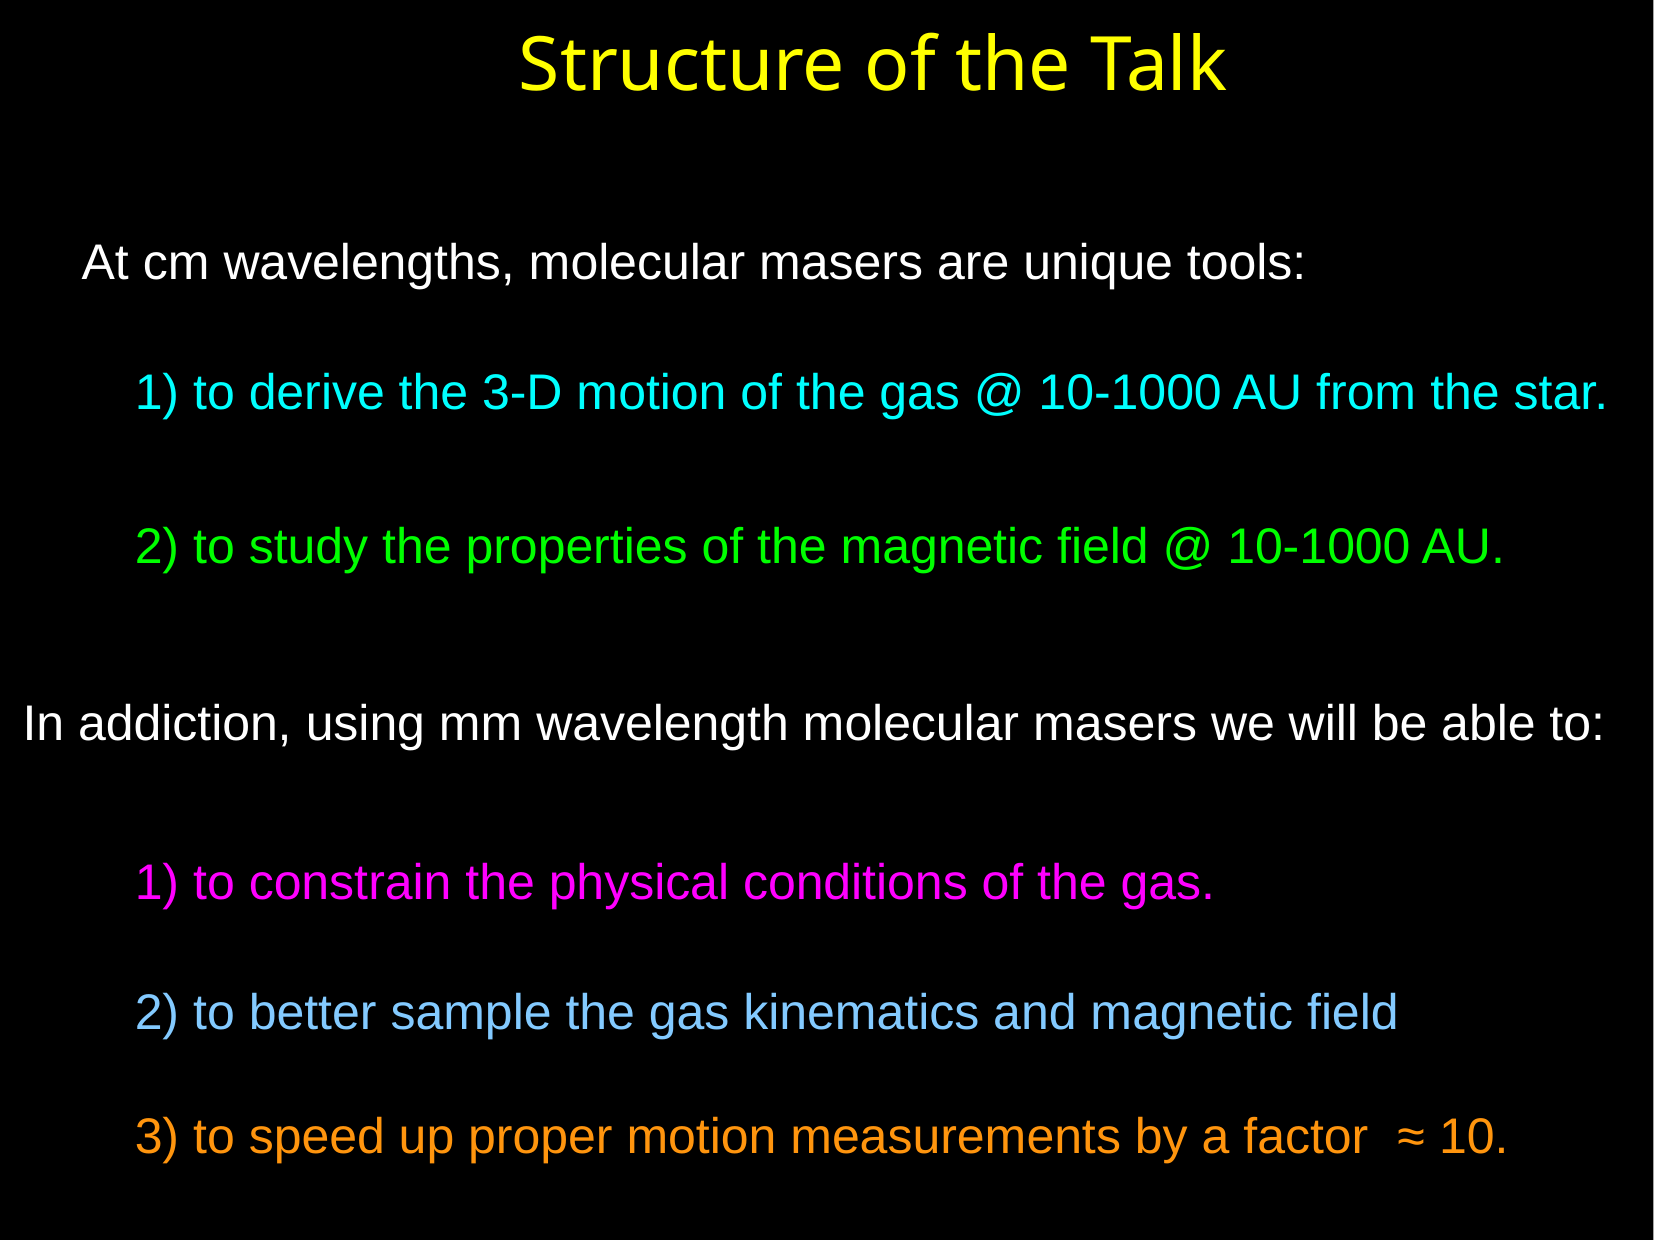

Structure of the Talk
At cm wavelengths, molecular masers are unique tools:
1) to derive the 3-D motion of the gas @ 10-1000 AU from the star.
2) to study the properties of the magnetic field @ 10-1000 AU.
In addiction, using mm wavelength molecular masers we will be able to:
1) to constrain the physical conditions of the gas.
2) to better sample the gas kinematics and magnetic field
3) to speed up proper motion measurements by a factor ≈ 10.